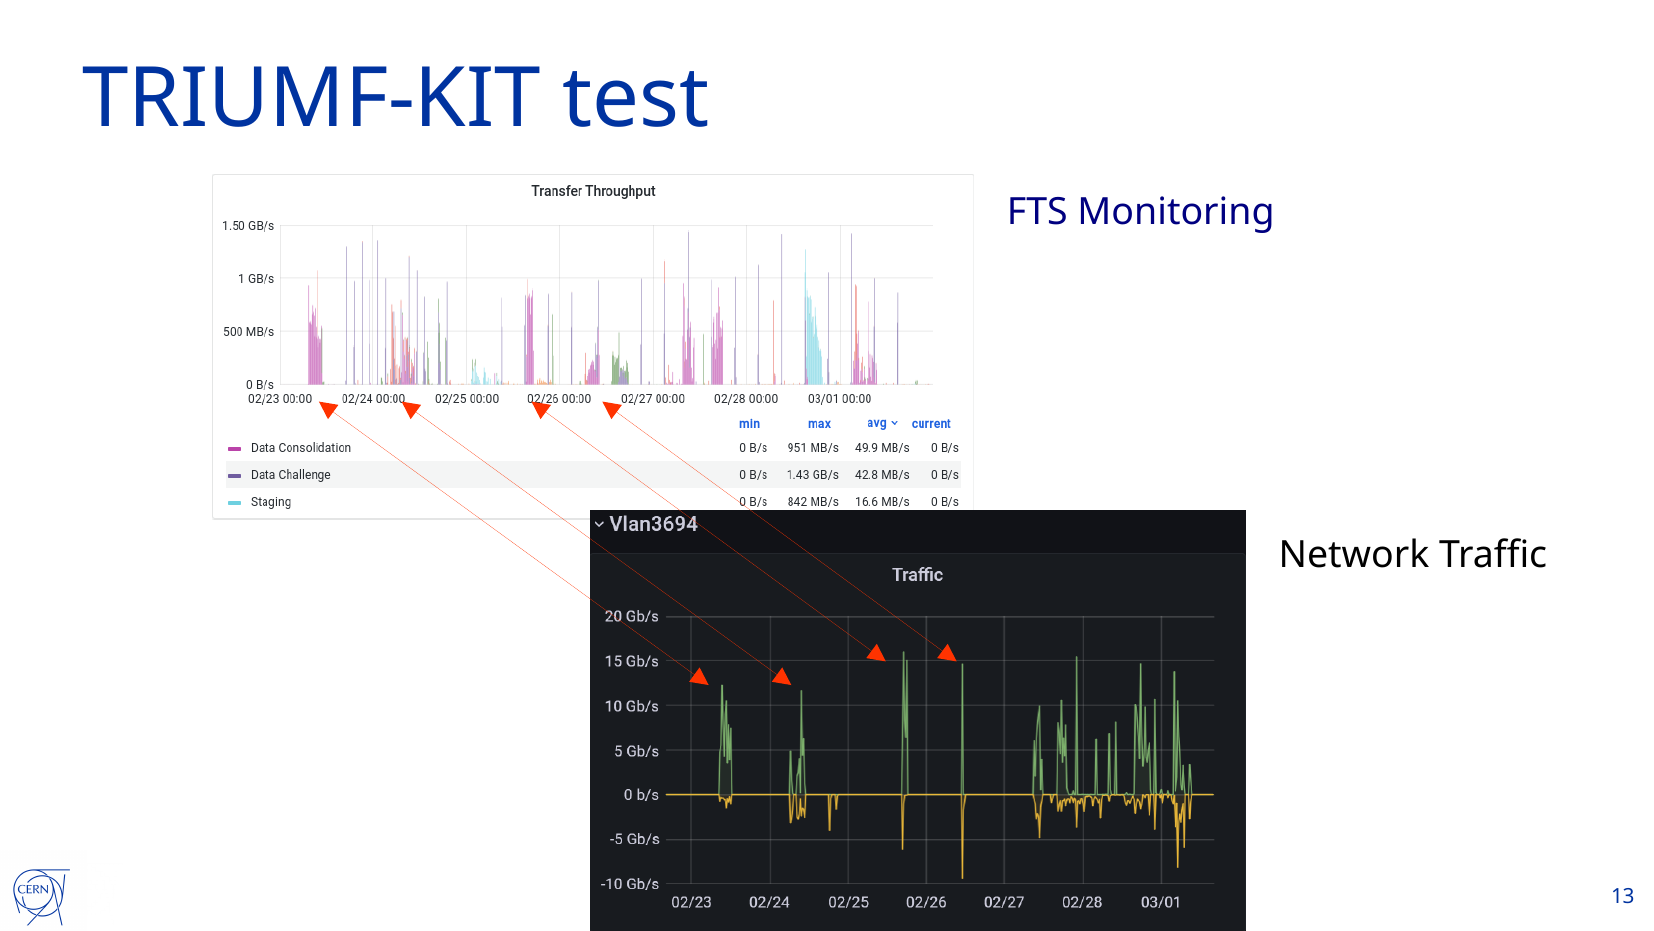

# TRIUMF-KIT test
FTS Monitoring
Network Traffic